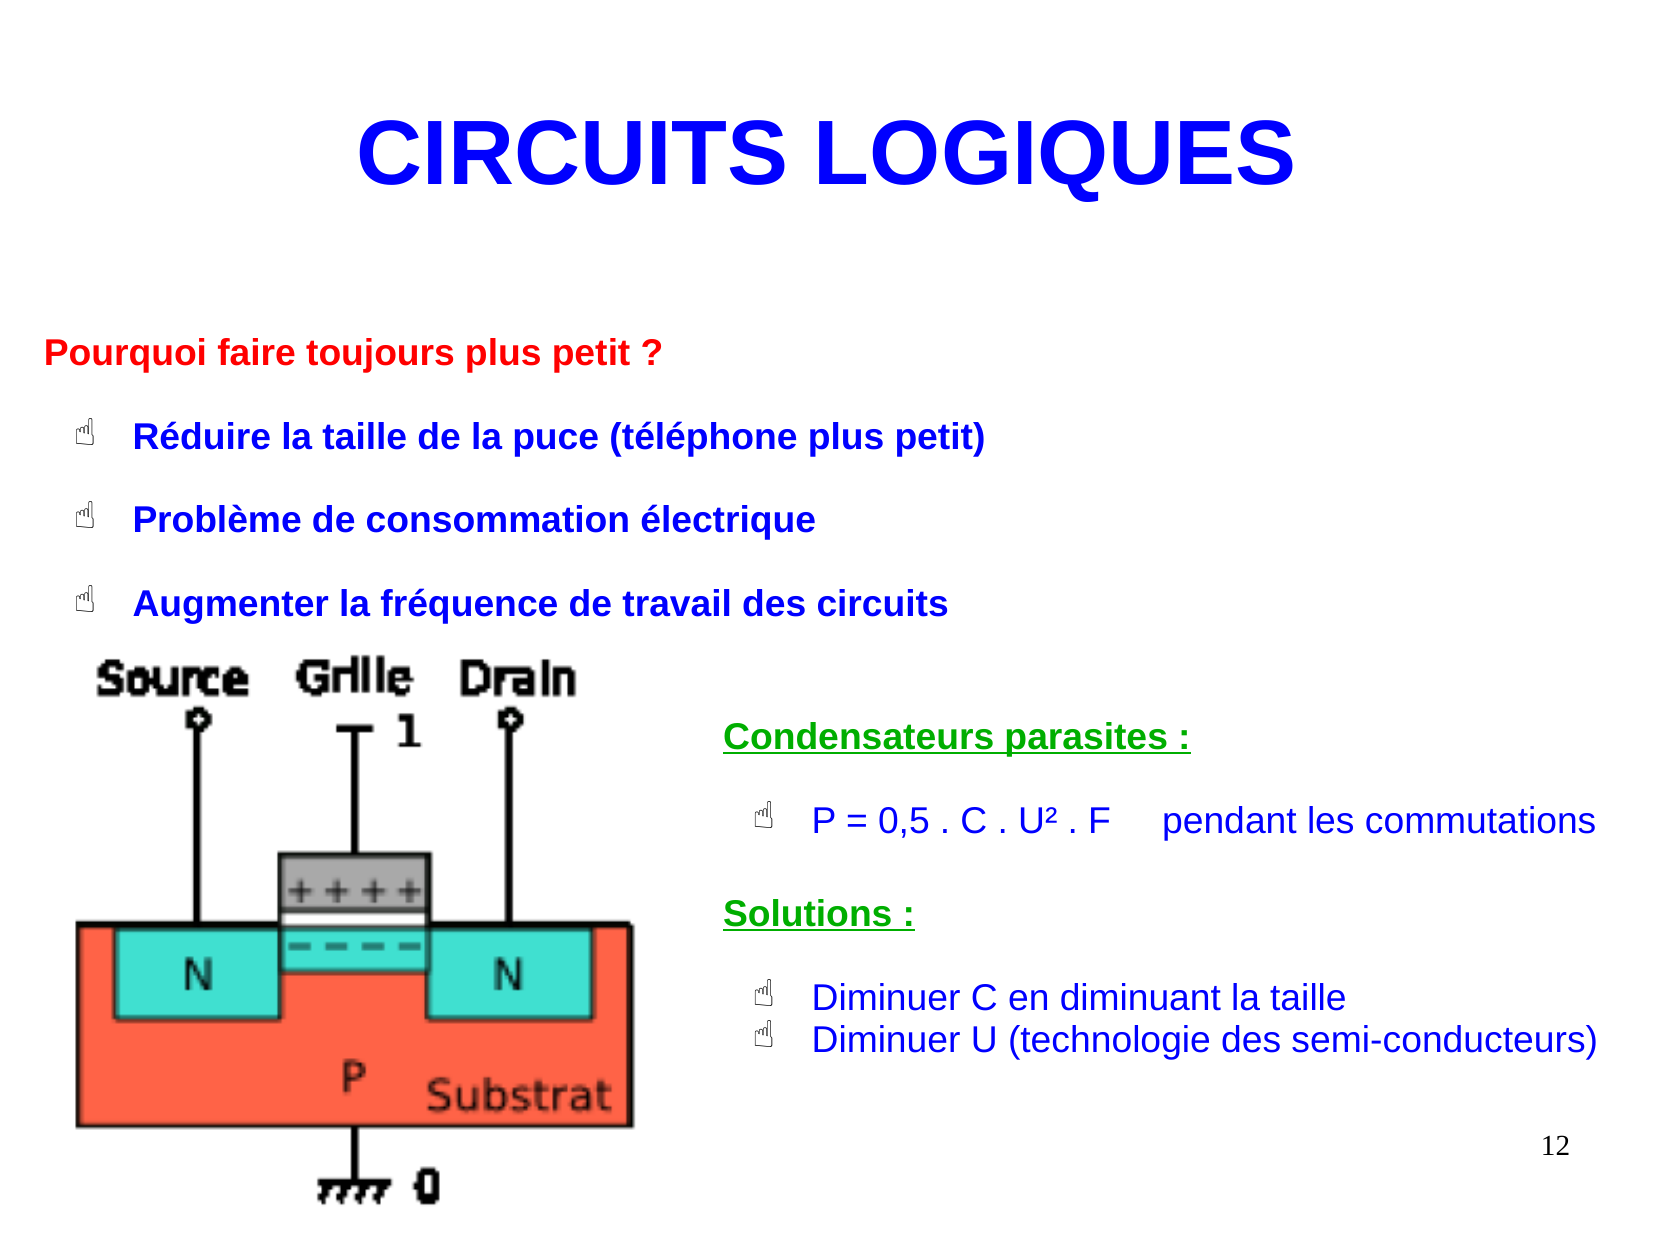

# CIRCUITS LOGIQUES
Pourquoi faire toujours plus petit ?
Réduire la taille de la puce (téléphone plus petit)
Problème de consommation électrique
Augmenter la fréquence de travail des circuits
Condensateurs parasites :
P = 0,5 . C . U² . F pendant les commutations
Solutions :
Diminuer C en diminuant la taille
Diminuer U (technologie des semi-conducteurs)
12